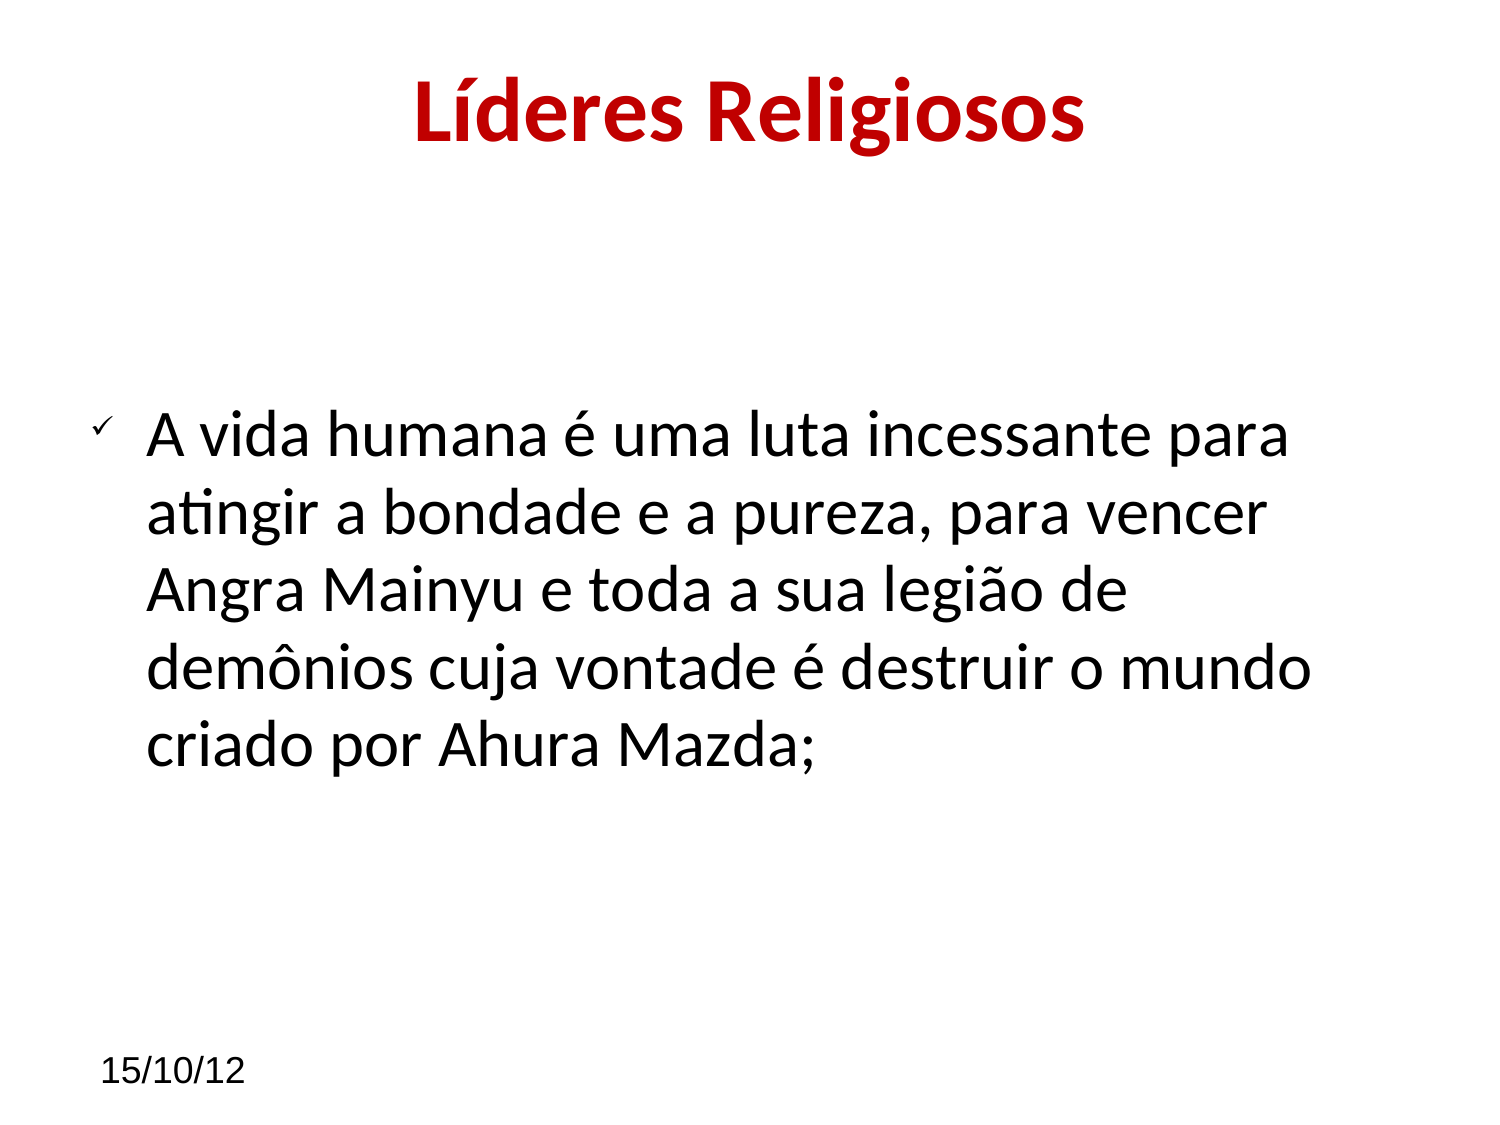

# Líderes Religiosos
A vida humana é uma luta incessante para atingir a bondade e a pureza, para vencer Angra Mainyu e toda a sua legião de demônios cuja vontade é destruir o mundo criado por Ahura Mazda;